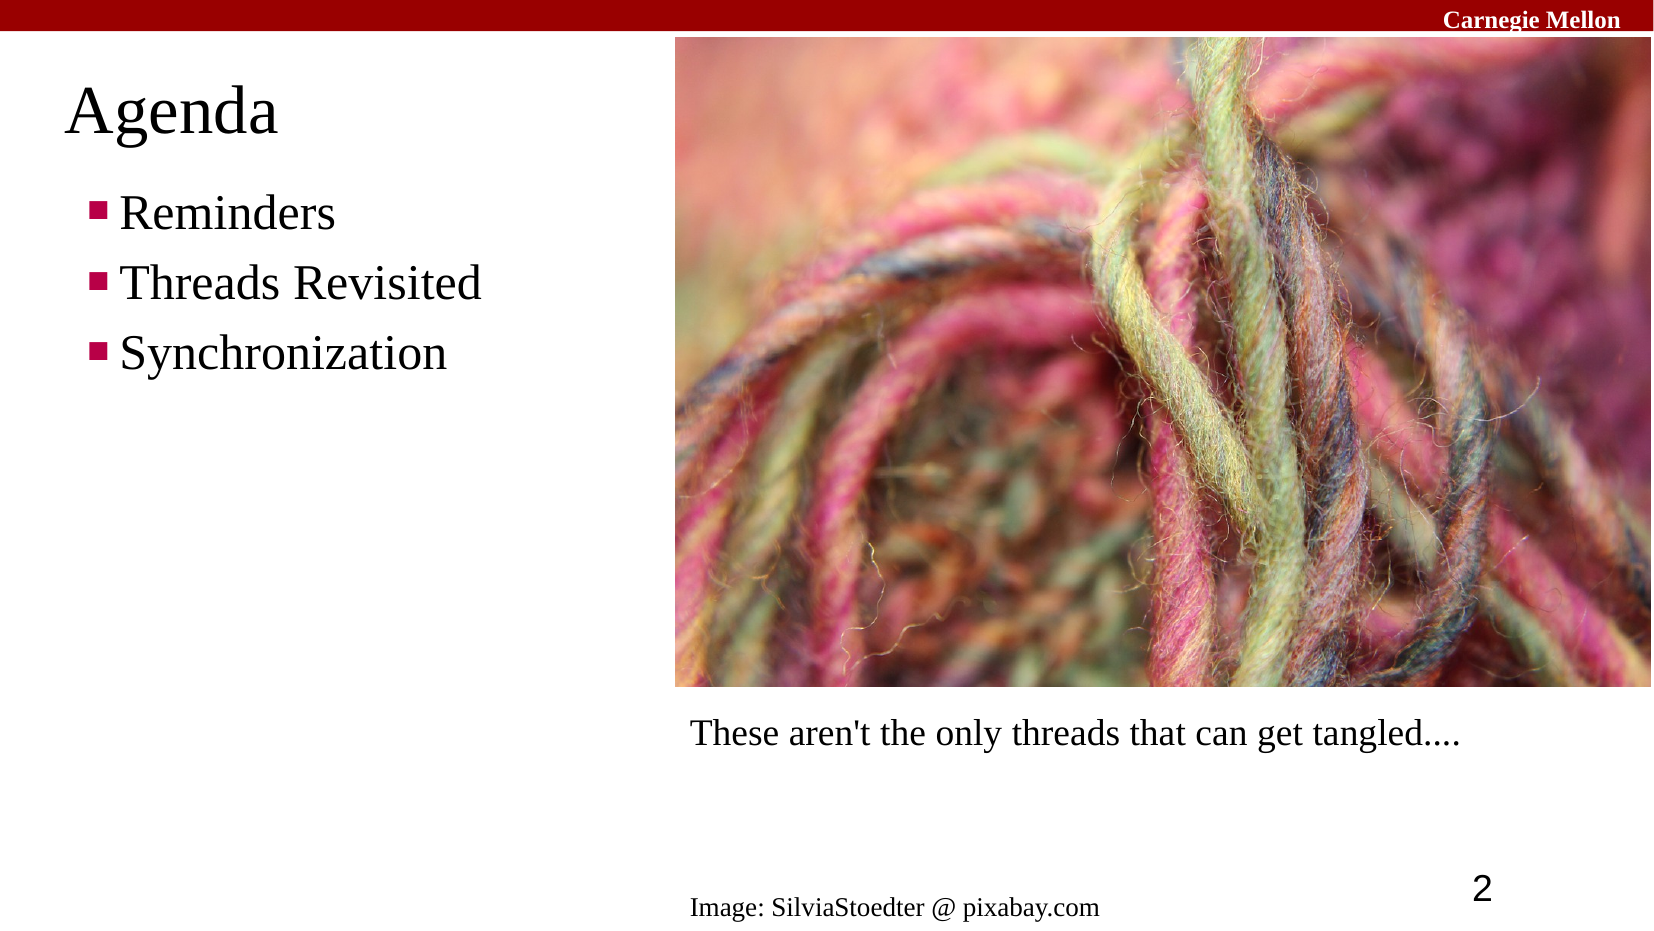

# Agenda
Reminders
Threads Revisited
Synchronization
These aren't the only threads that can get tangled....
Image: SilviaStoedter @ pixabay.com